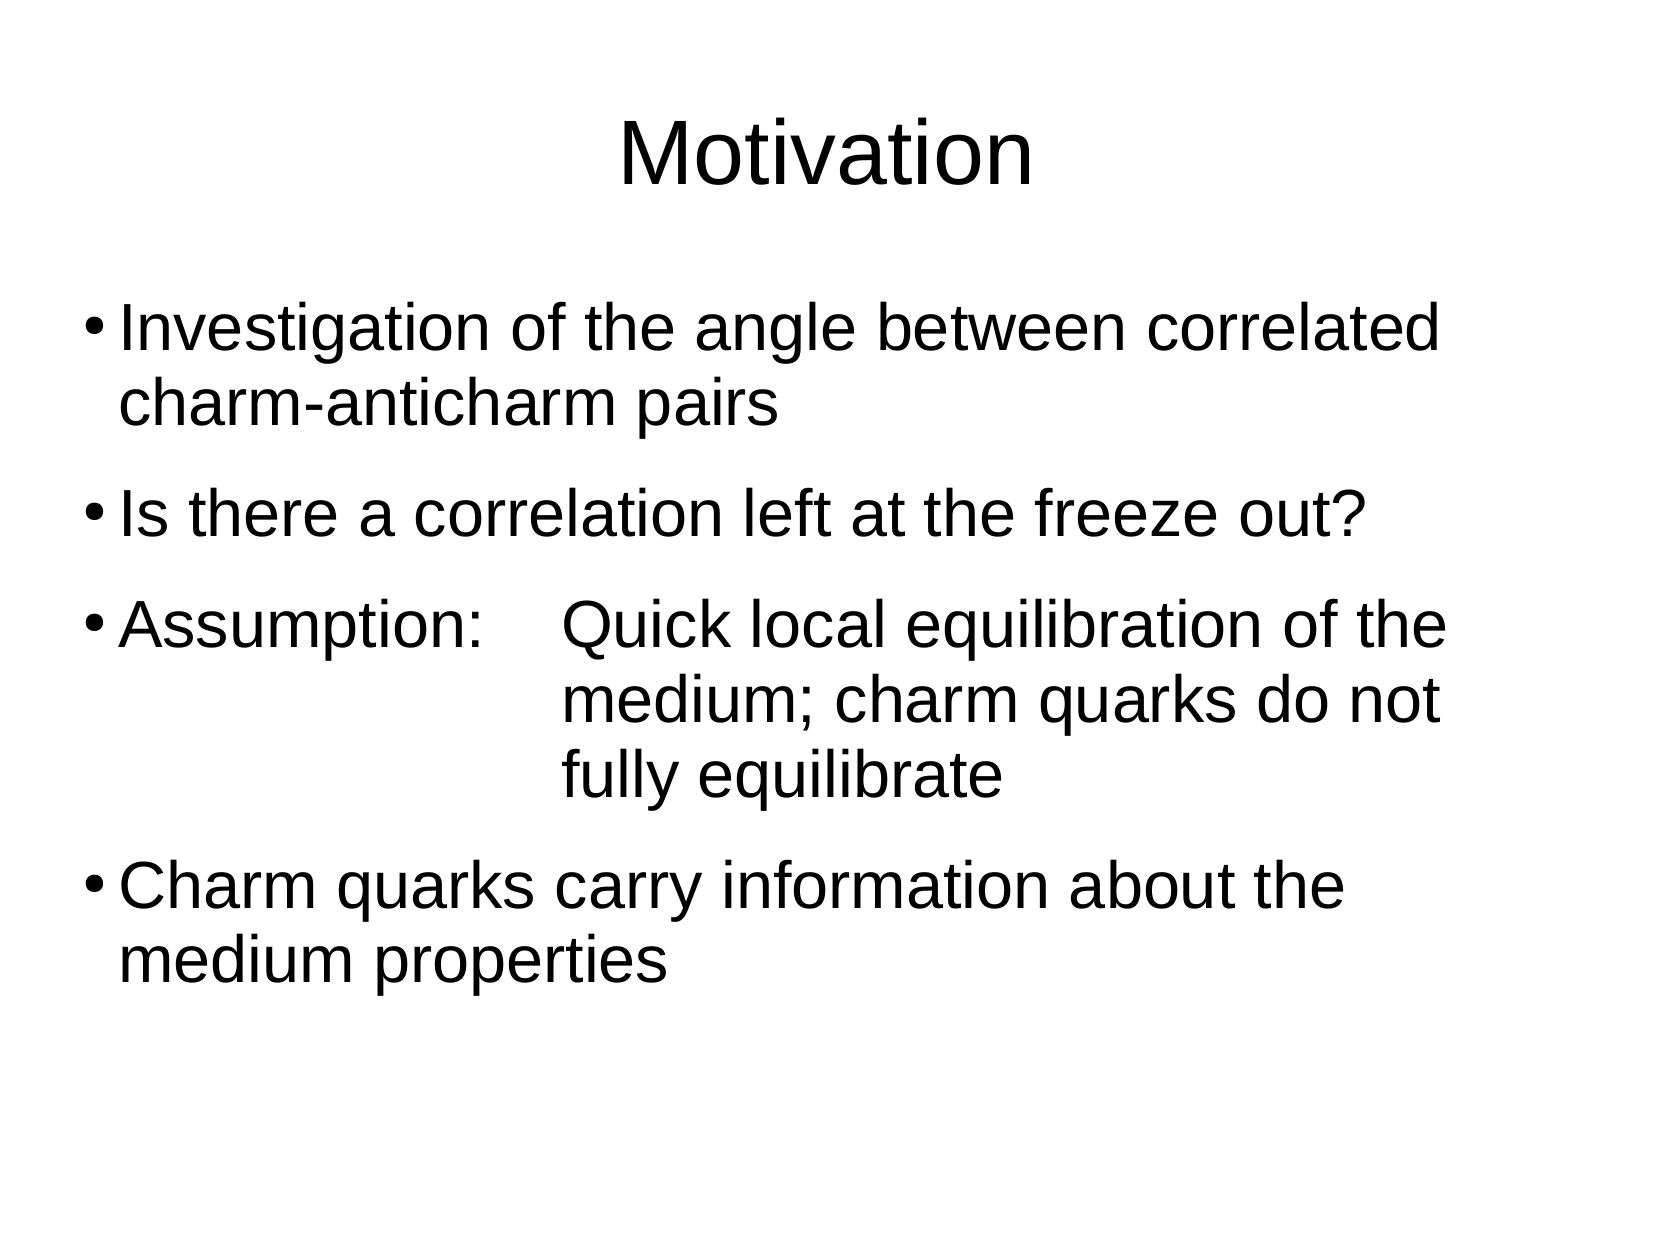

# Motivation
Investigation of the angle between correlated charm-anticharm pairs
Is there a correlation left at the freeze out?
Assumption:		Quick local equilibration of the 							medium; charm quarks do not 							fully equilibrate
Charm quarks carry information about the medium properties